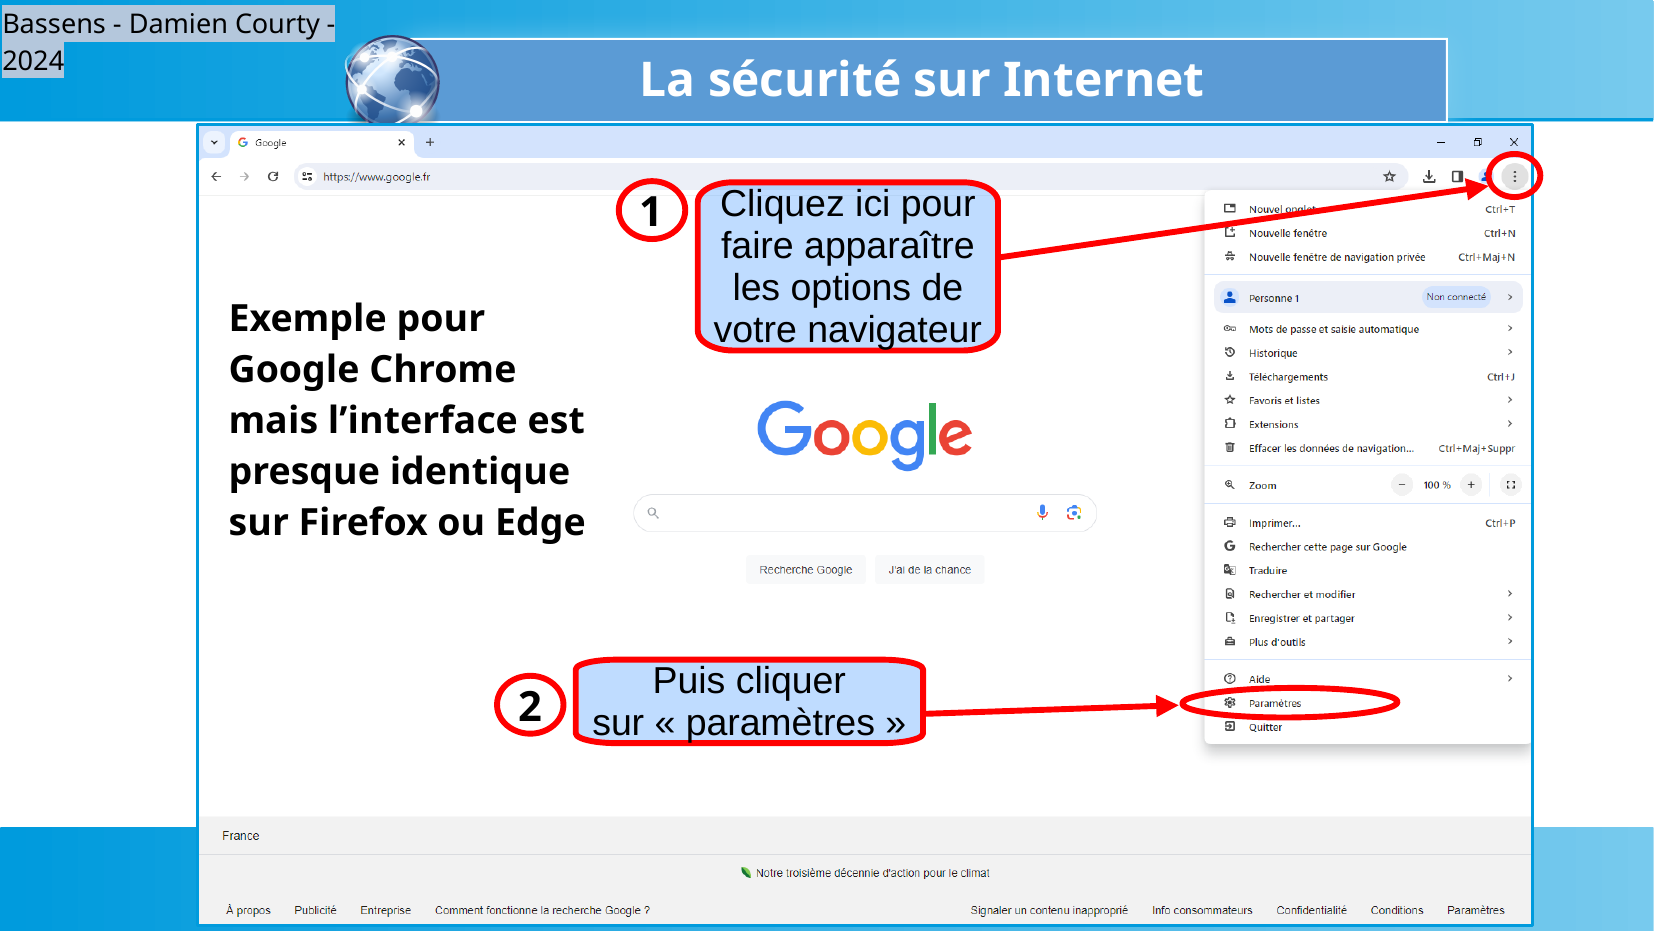

Bassens - Damien Courty - 2024
La sécurité sur Internet
1
Cliquez ici pour
faire apparaître
les options de
votre navigateur
Exemple pour Google Chrome mais l’interface est presque identique sur Firefox ou Edge
Puis cliquer
sur « paramètres »
2